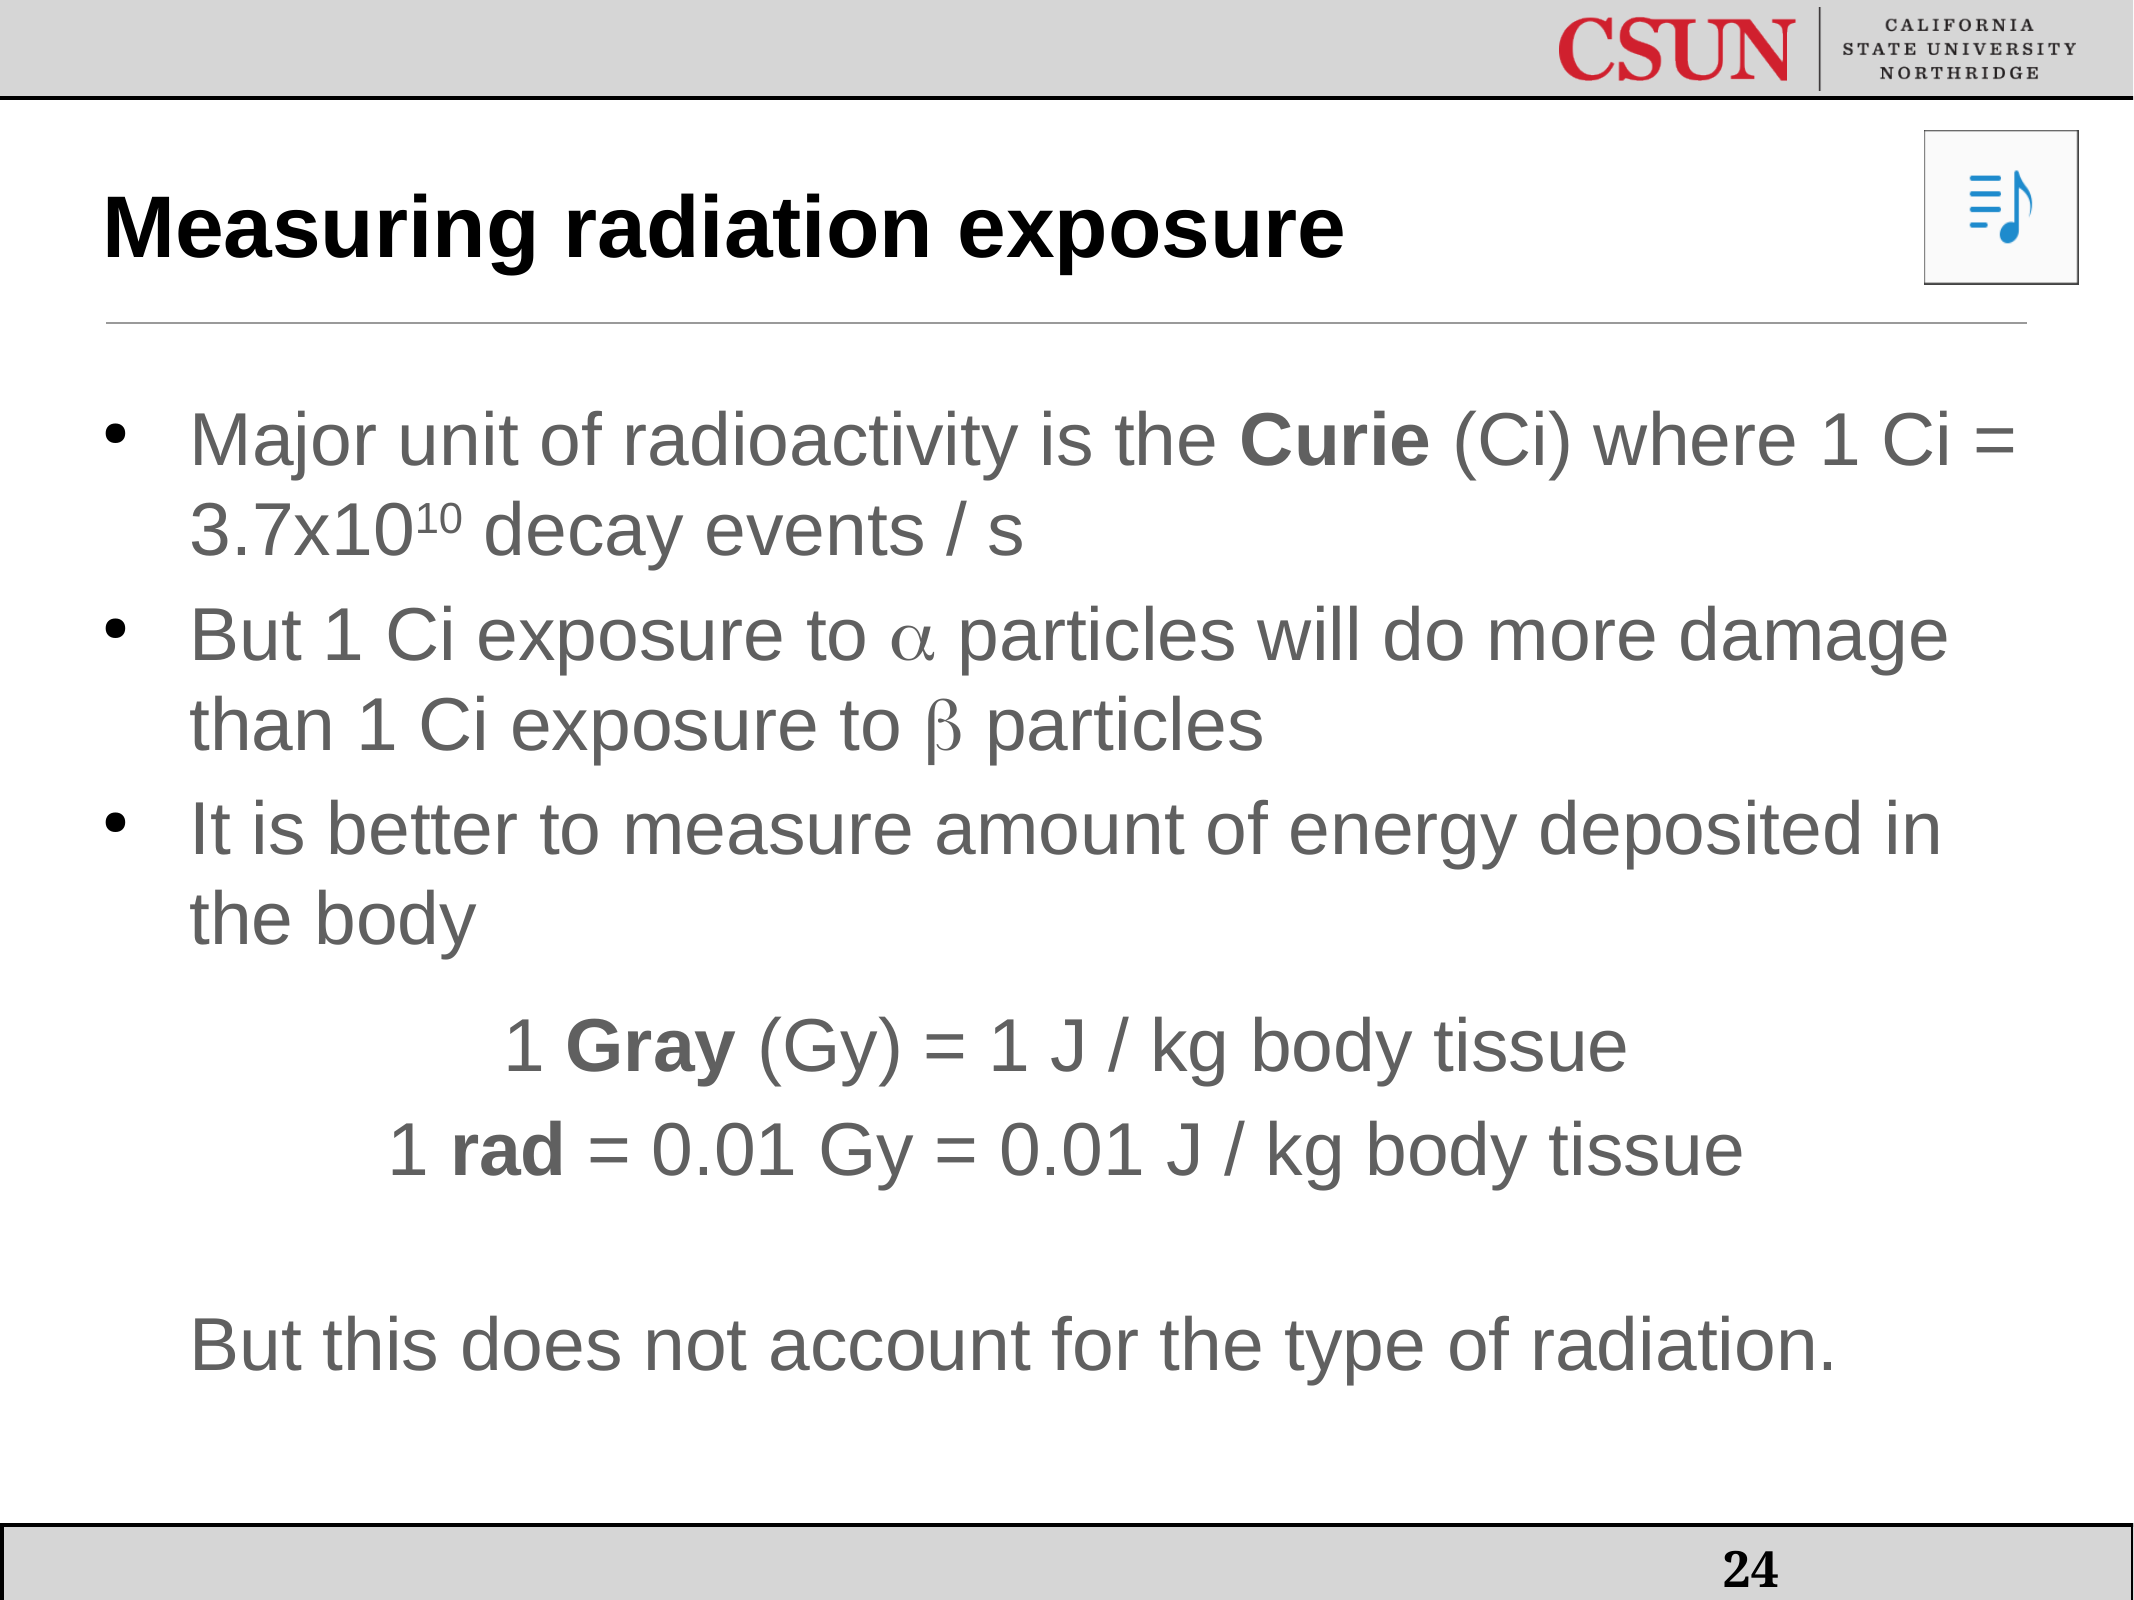

# Measuring radiation exposure
Major unit of radioactivity is the Curie (Ci) where 1 Ci = 3.7x1010 decay events / s
But 1 Ci exposure to  particles will do more damage than 1 Ci exposure to  particles
It is better to measure amount of energy deposited in the body
1 Gray (Gy) = 1 J / kg body tissue
1 rad = 0.01 Gy = 0.01 J / kg body tissue
But this does not account for the type of radiation.
24